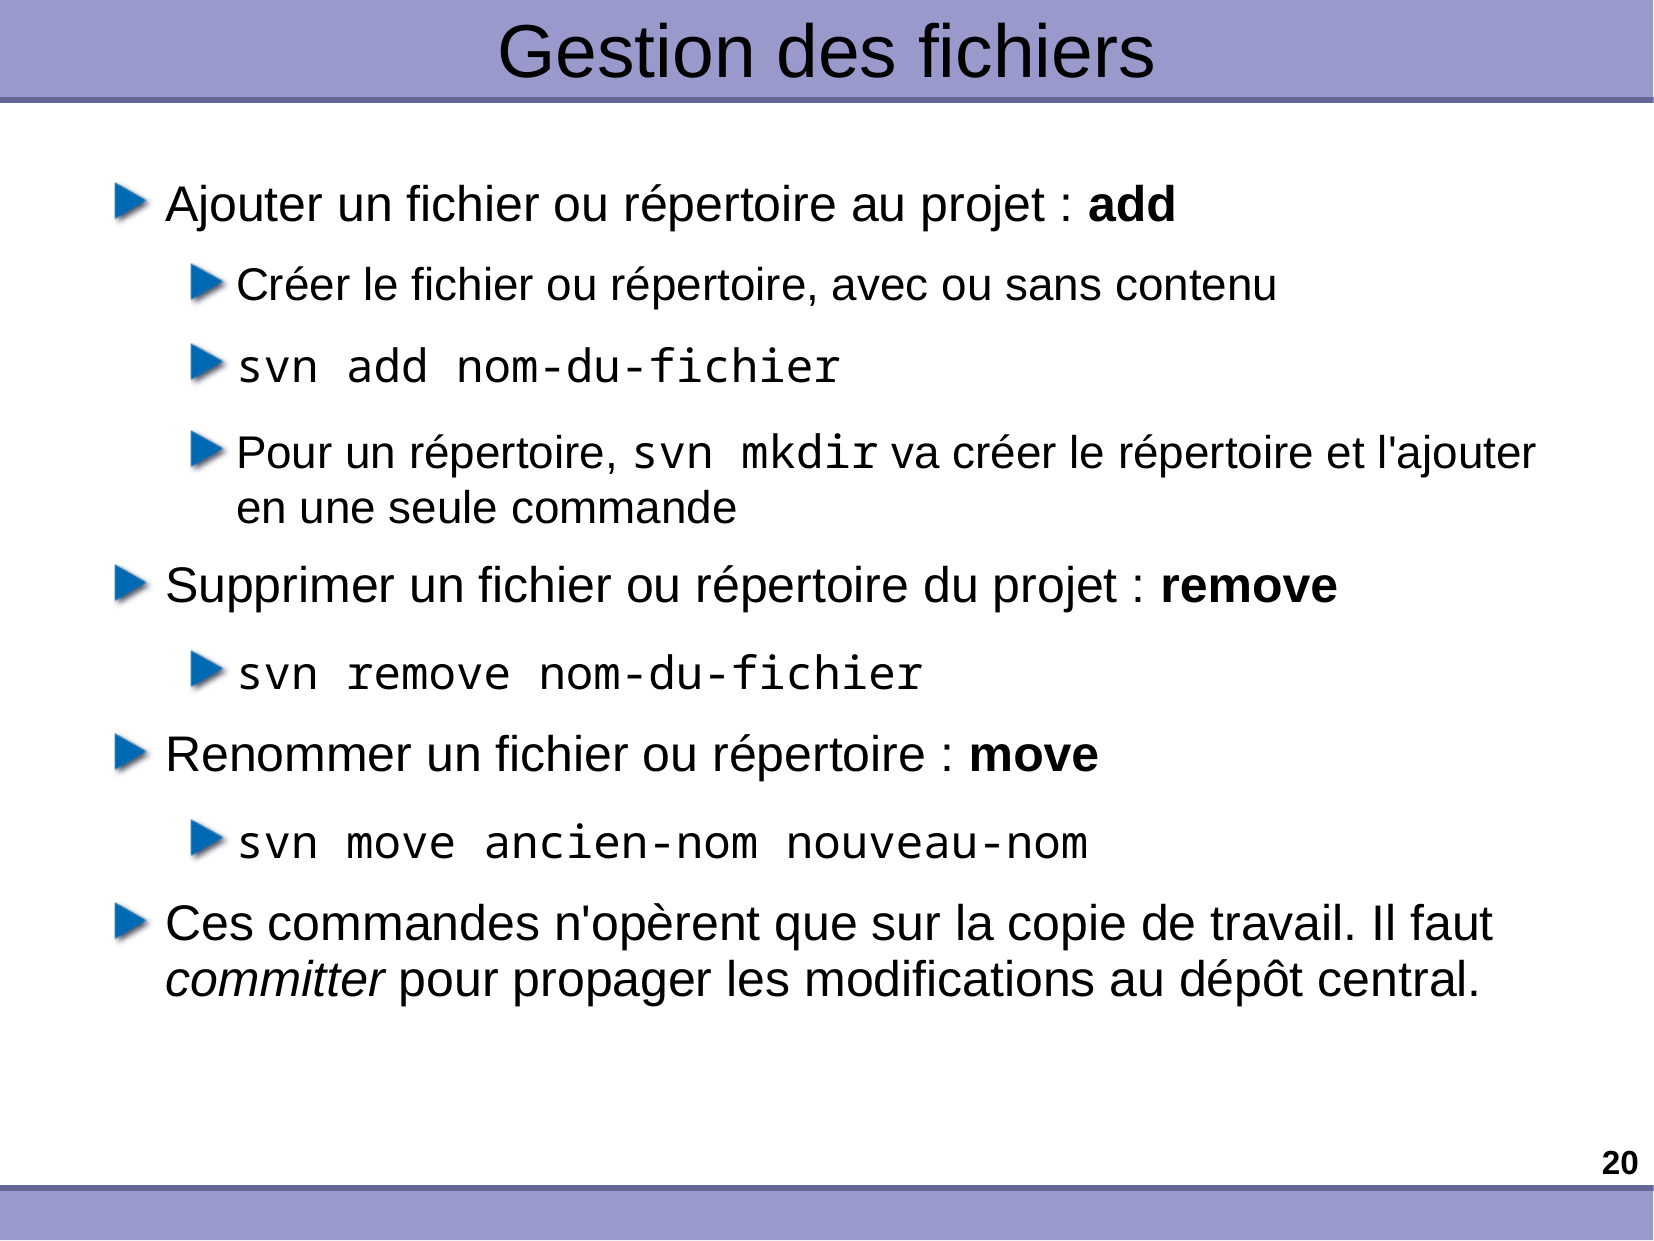

# Gestion des fichiers
Ajouter un fichier ou répertoire au projet : add
Créer le fichier ou répertoire, avec ou sans contenu
svn add nom-du-fichier
Pour un répertoire, svn mkdir va créer le répertoire et l'ajouter en une seule commande
Supprimer un fichier ou répertoire du projet : remove
svn remove nom-du-fichier
Renommer un fichier ou répertoire : move
svn move ancien-nom nouveau-nom
Ces commandes n'opèrent que sur la copie de travail. Il faut committer pour propager les modifications au dépôt central.